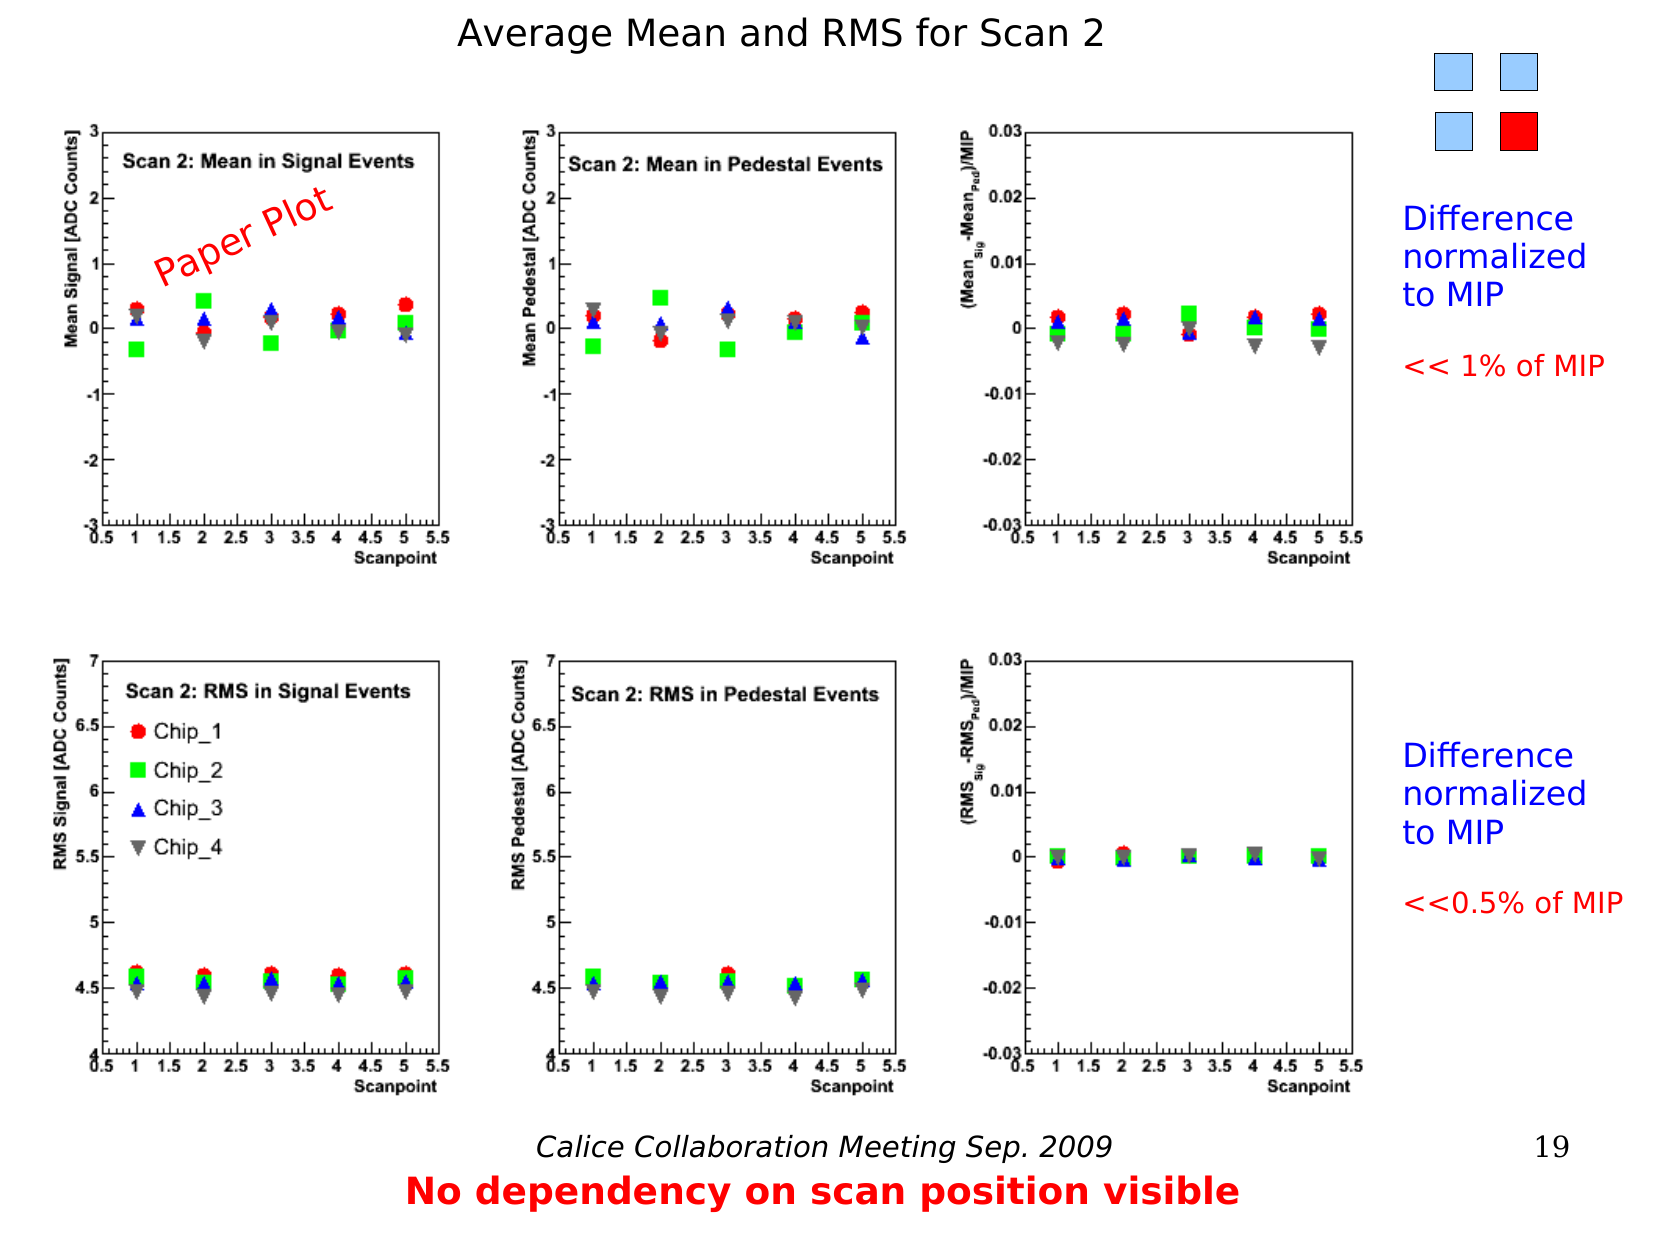

Average Mean and RMS for Scan 2
Difference
normalized
to MIP
<< 1% of MIP
Paper Plot
Difference
normalized
to MIP
<<0.5% of MIP
19
No dependency on scan position visible